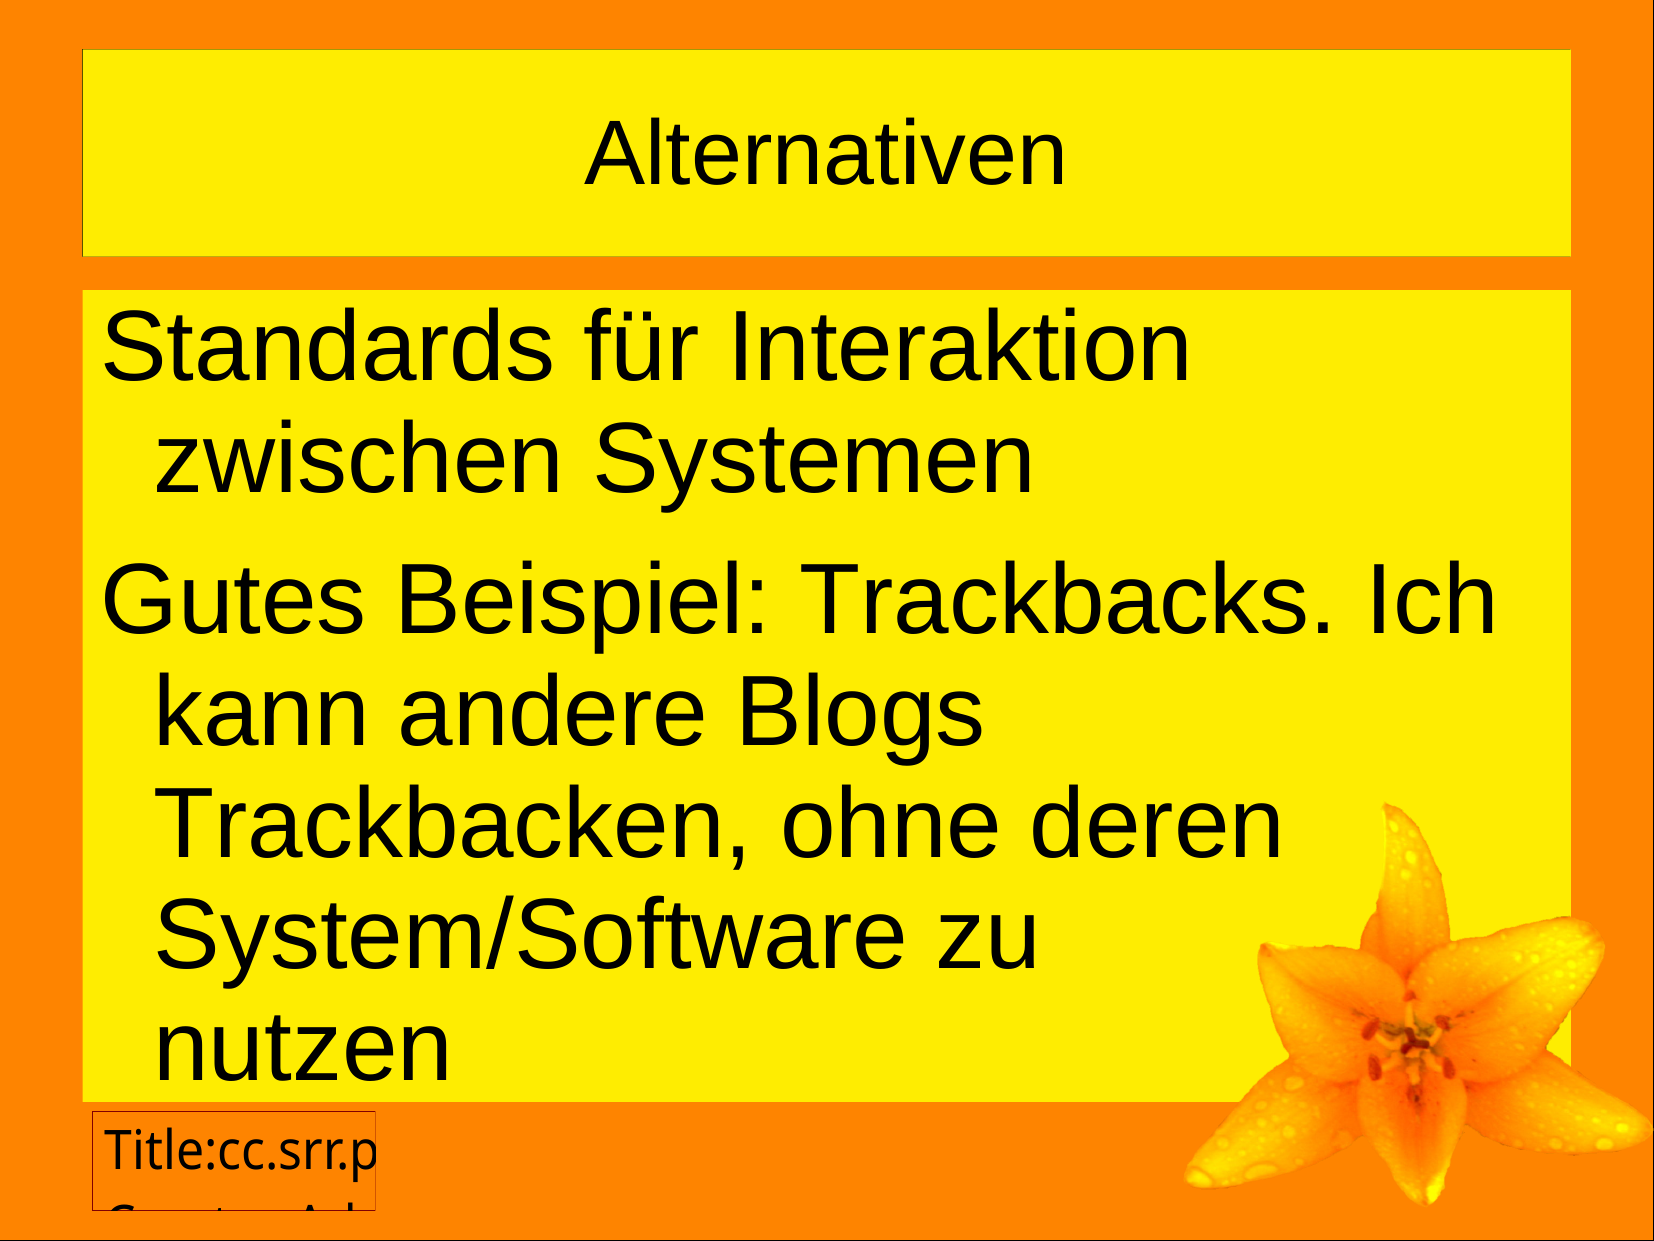

# Alternativen
Standards für Interaktion zwischen Systemen
Gutes Beispiel: Trackbacks. Ich kann andere Blogs Trackbacken, ohne deren System/Software zu
nutzen